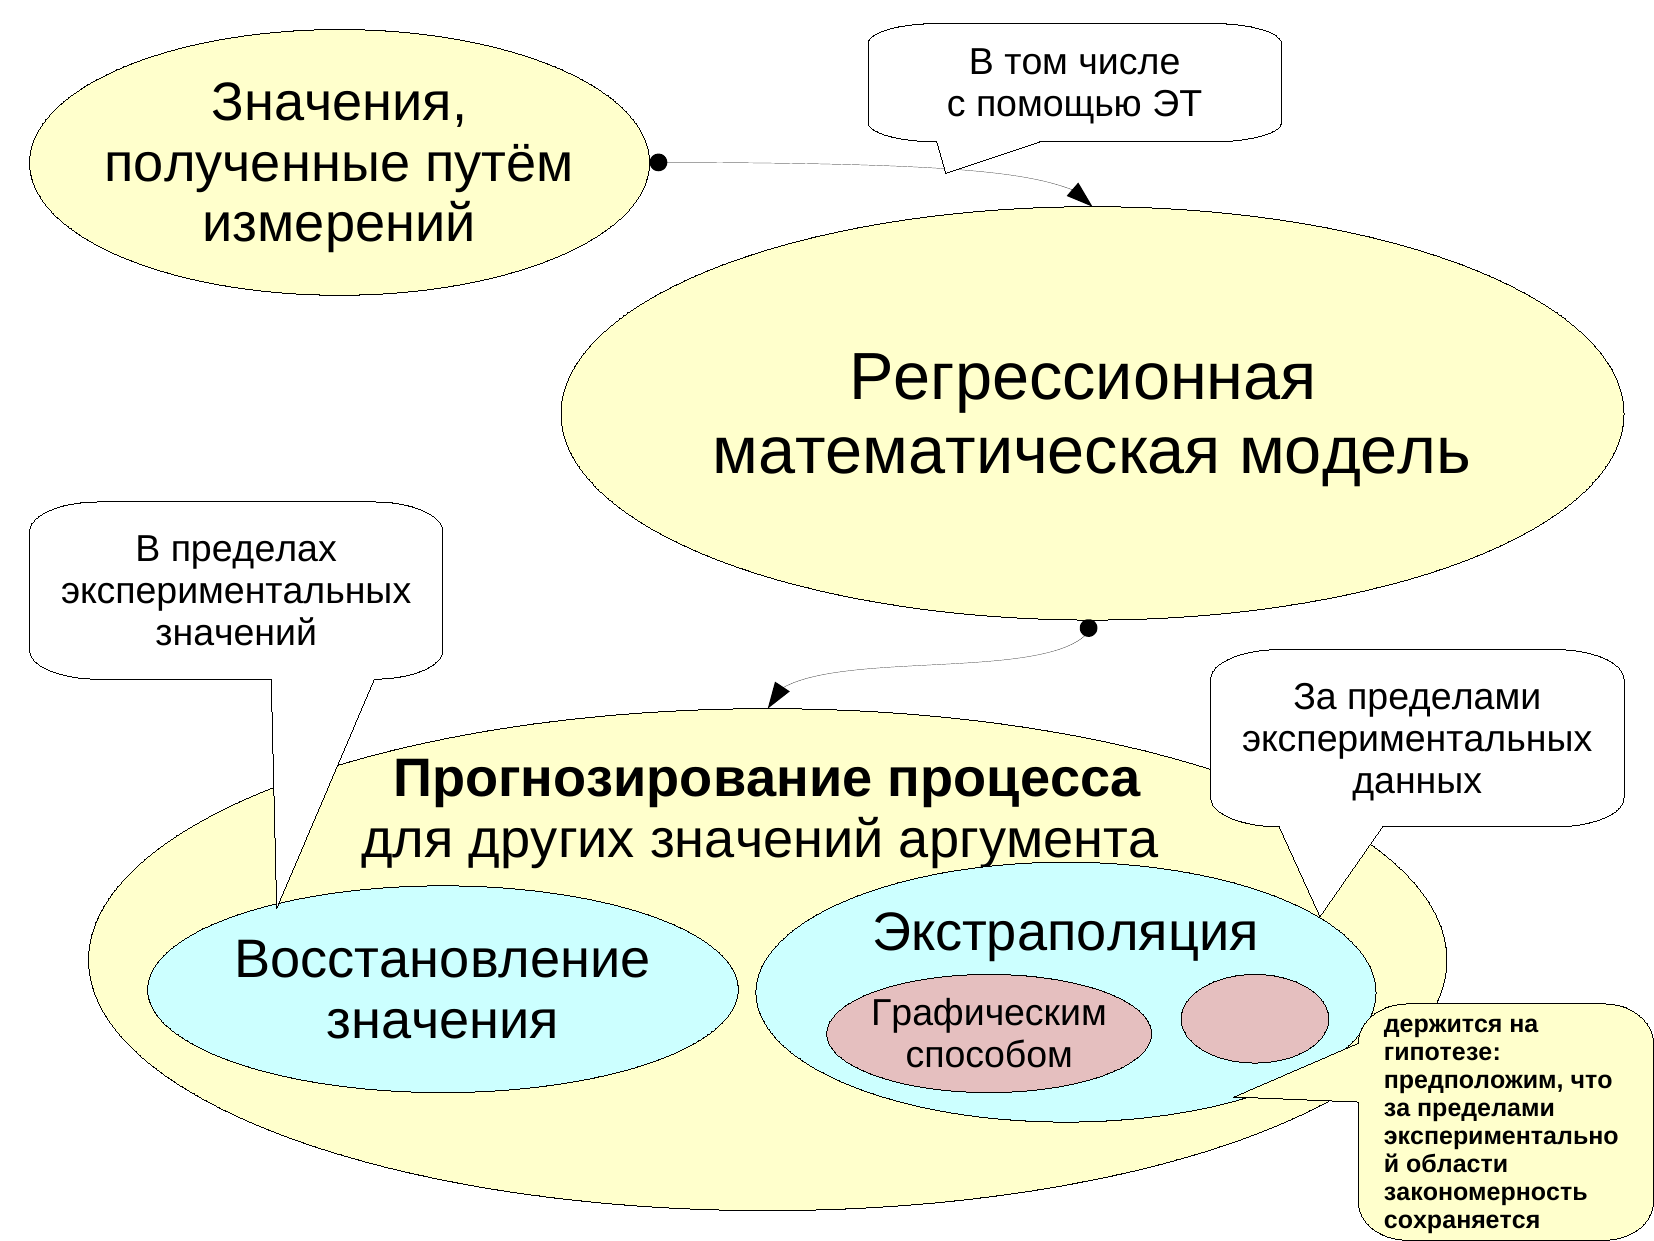

В том числе
с помощью ЭТ
Значения,
полученные путём
измерений
Регрессионная
математическая модель
В пределах
экспериментальных
значений
За пределами
экспериментальных
данных
Прогнозирование процесса
для других значений аргумента
Экстраполяция
Восстановление
значения
Графическим
способом
держится на гипотезе: предположим, что за пределами экспериментальной области закономерность сохраняется